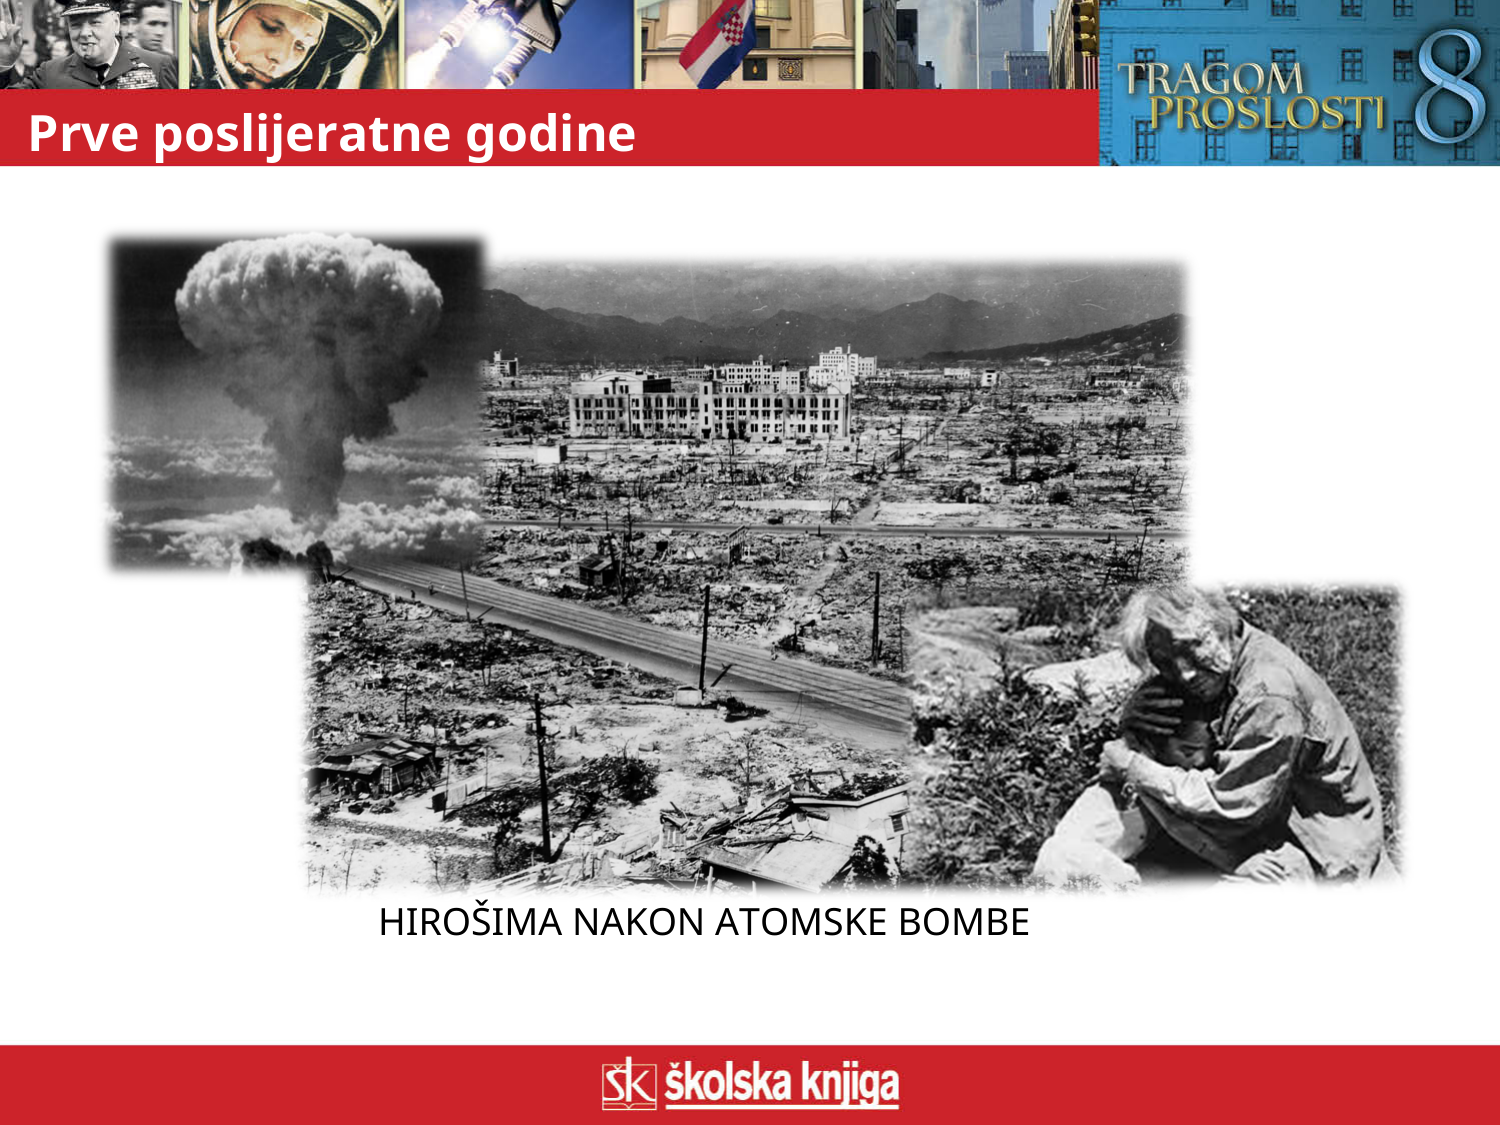

Prve poslijeratne godine
HIROŠIMA NAKON ATOMSKE BOMBE